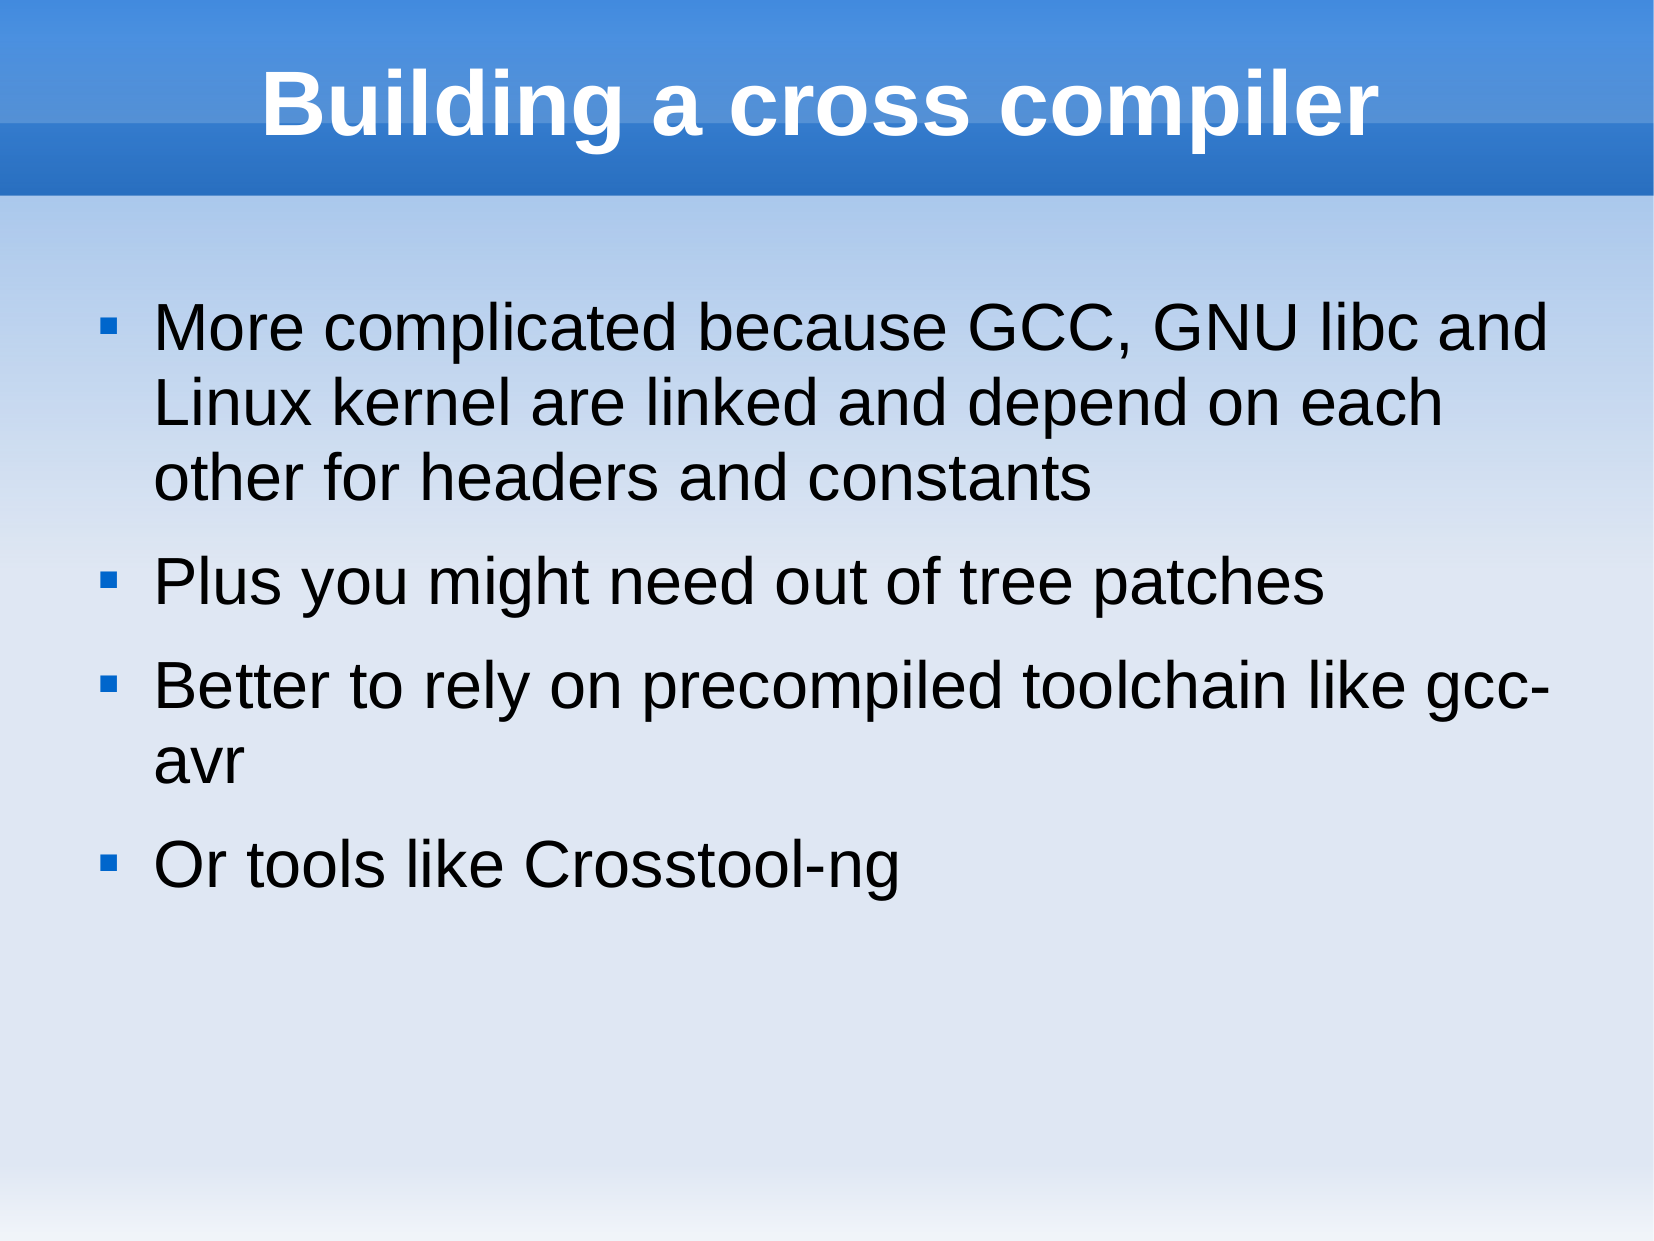

# Building a cross compiler
More complicated because GCC, GNU libc and Linux kernel are linked and depend on each other for headers and constants
Plus you might need out of tree patches
Better to rely on precompiled toolchain like gcc-avr
Or tools like Crosstool-ng